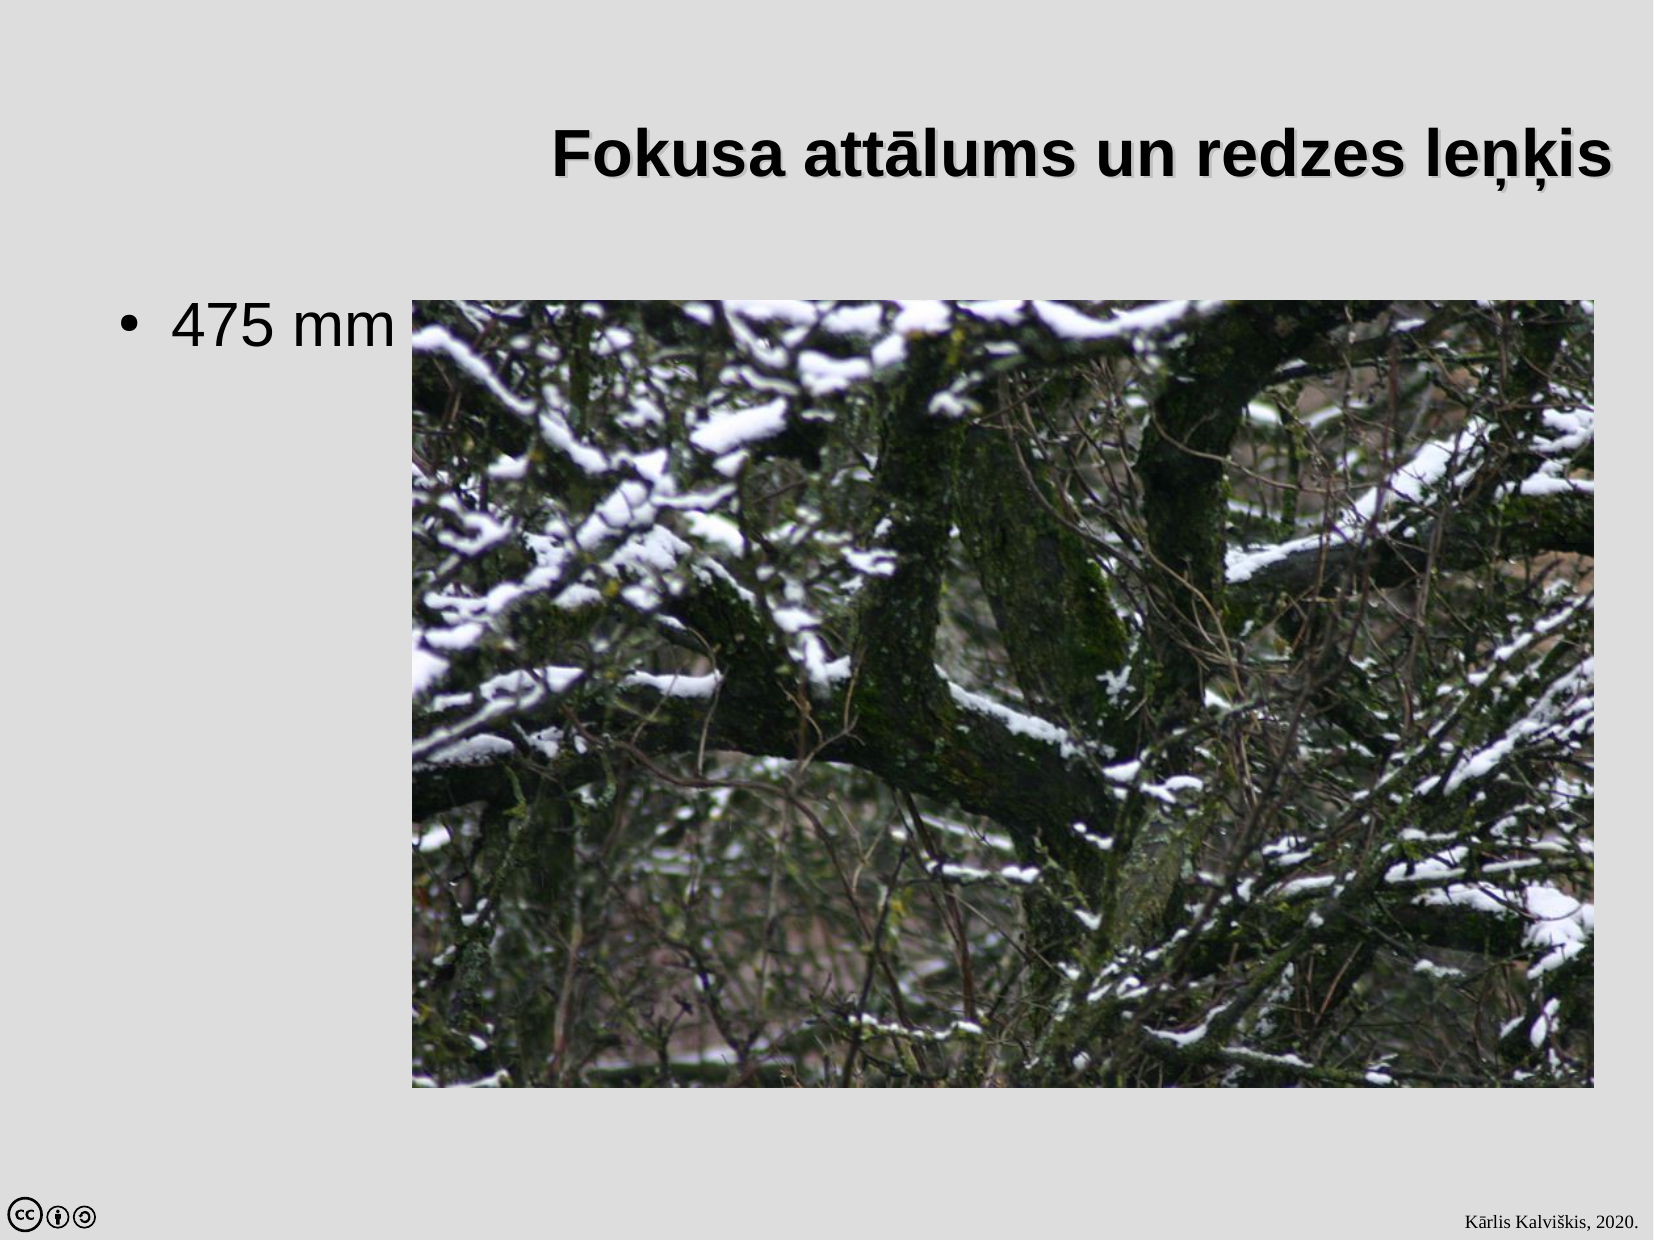

# Fokusa attālums un redzes leņķis
475 mm